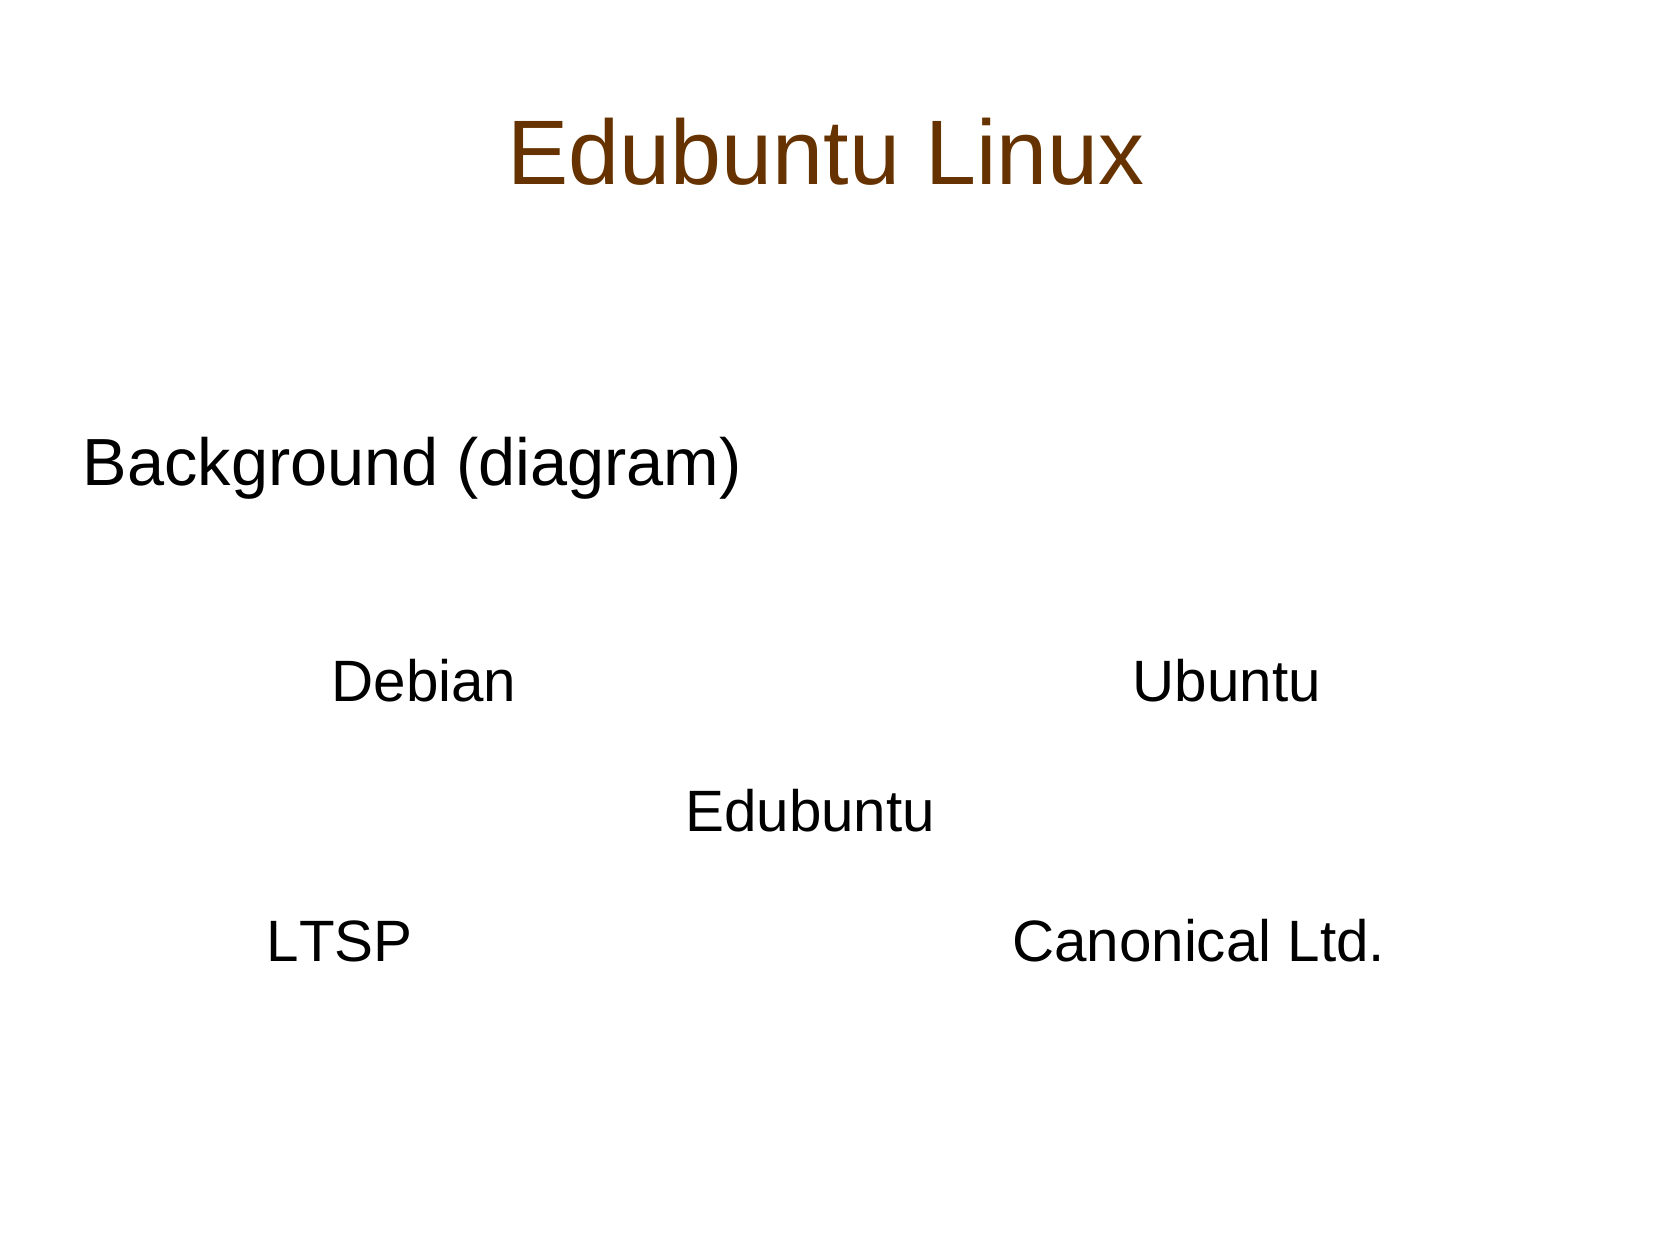

# Edubuntu Linux
Background (diagram)
Debian Ubuntu
Edubuntu
LTSP Canonical Ltd.